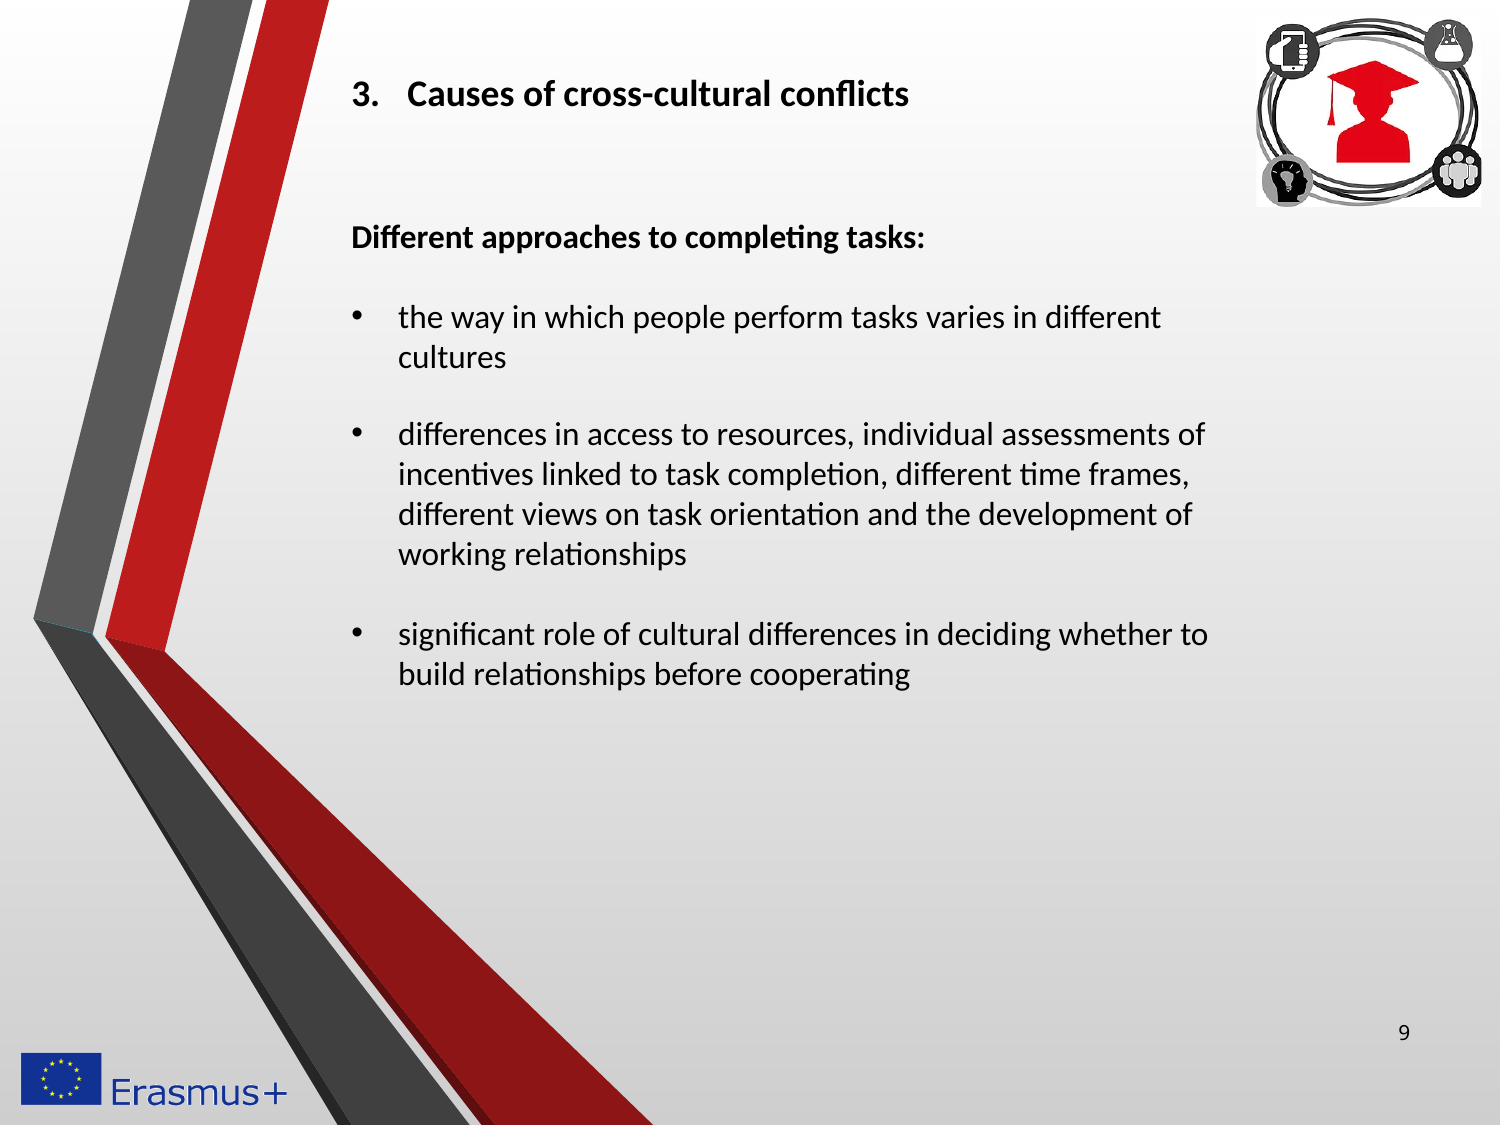

Causes of cross-cultural conflicts
Different approaches to completing tasks:
the way in which people perform tasks varies in different cultures
differences in access to resources, individual assessments of incentives linked to task completion, different time frames, different views on task orientation and the development of working relationships
significant role of cultural differences in deciding whether to build relationships before cooperating